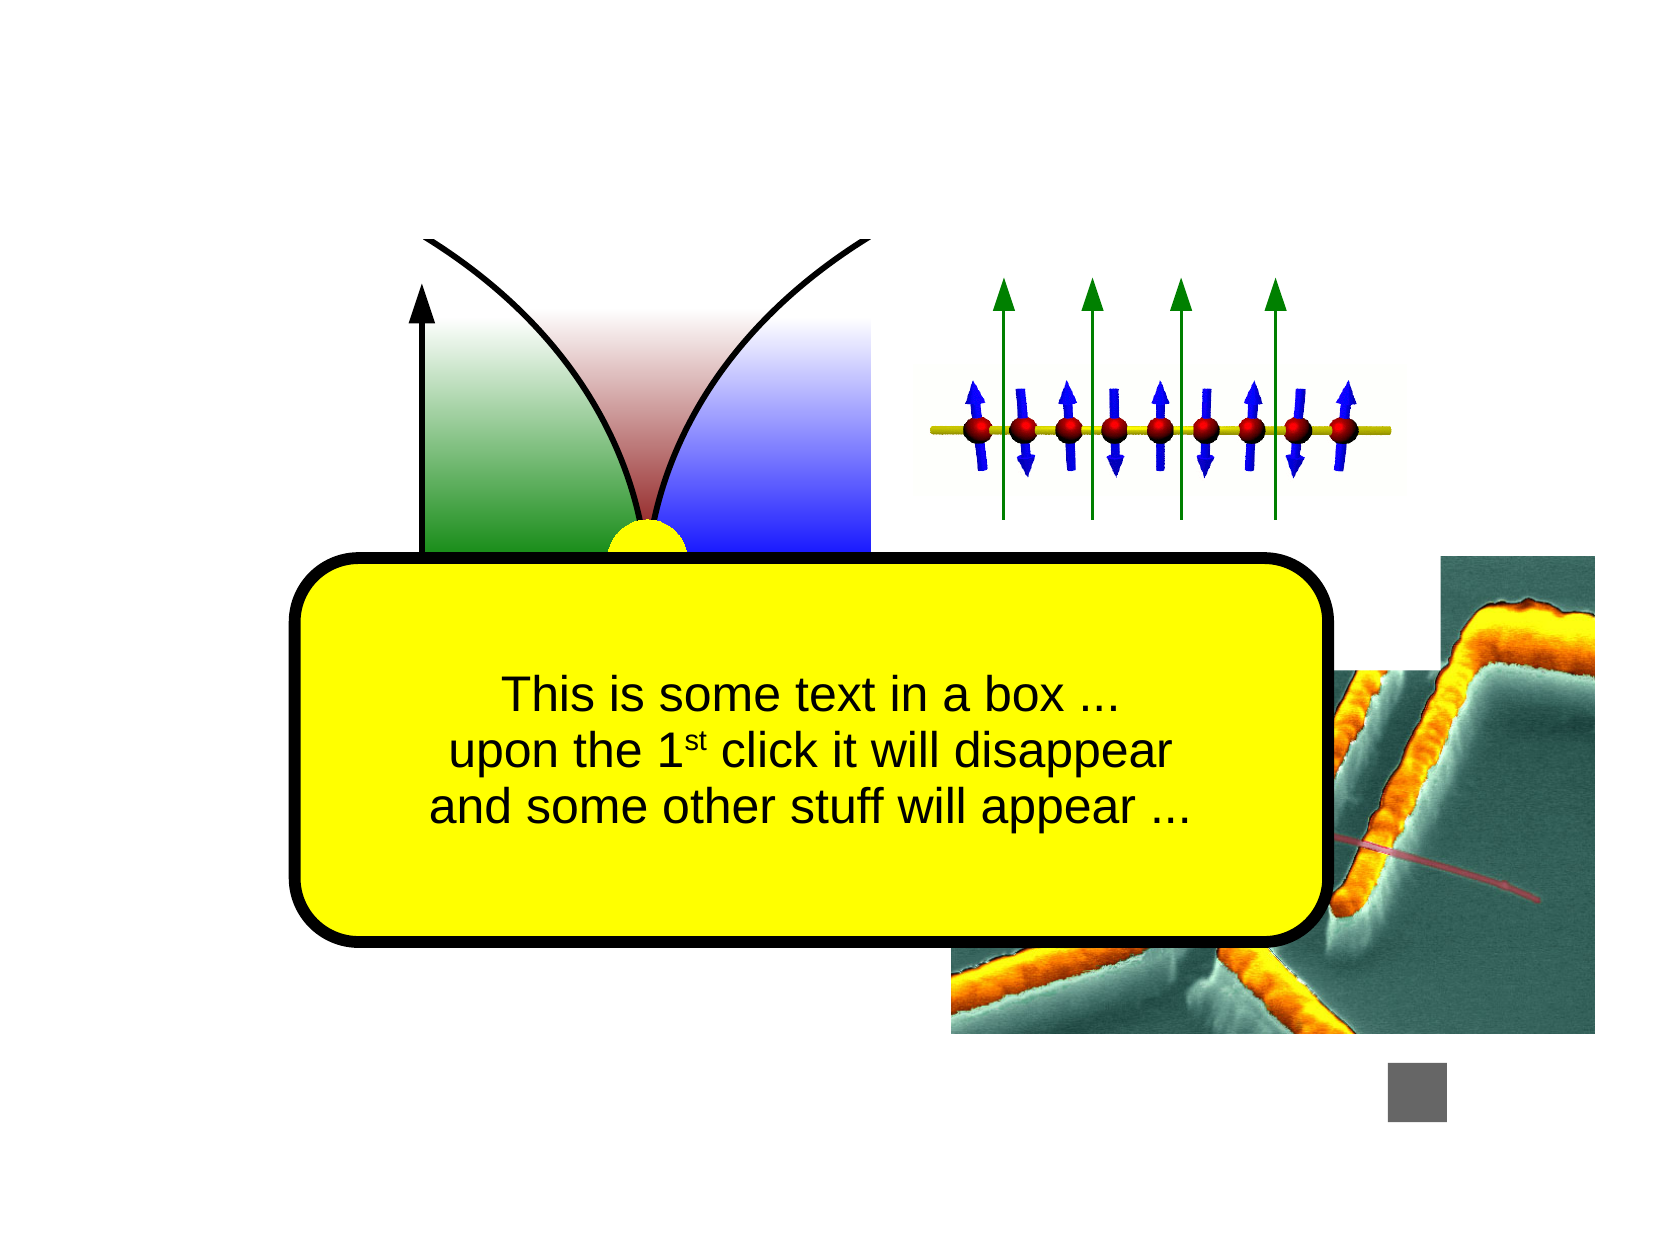

This is some text in a box ...
upon the 1st click it will disappear
and some other stuff will appear ...